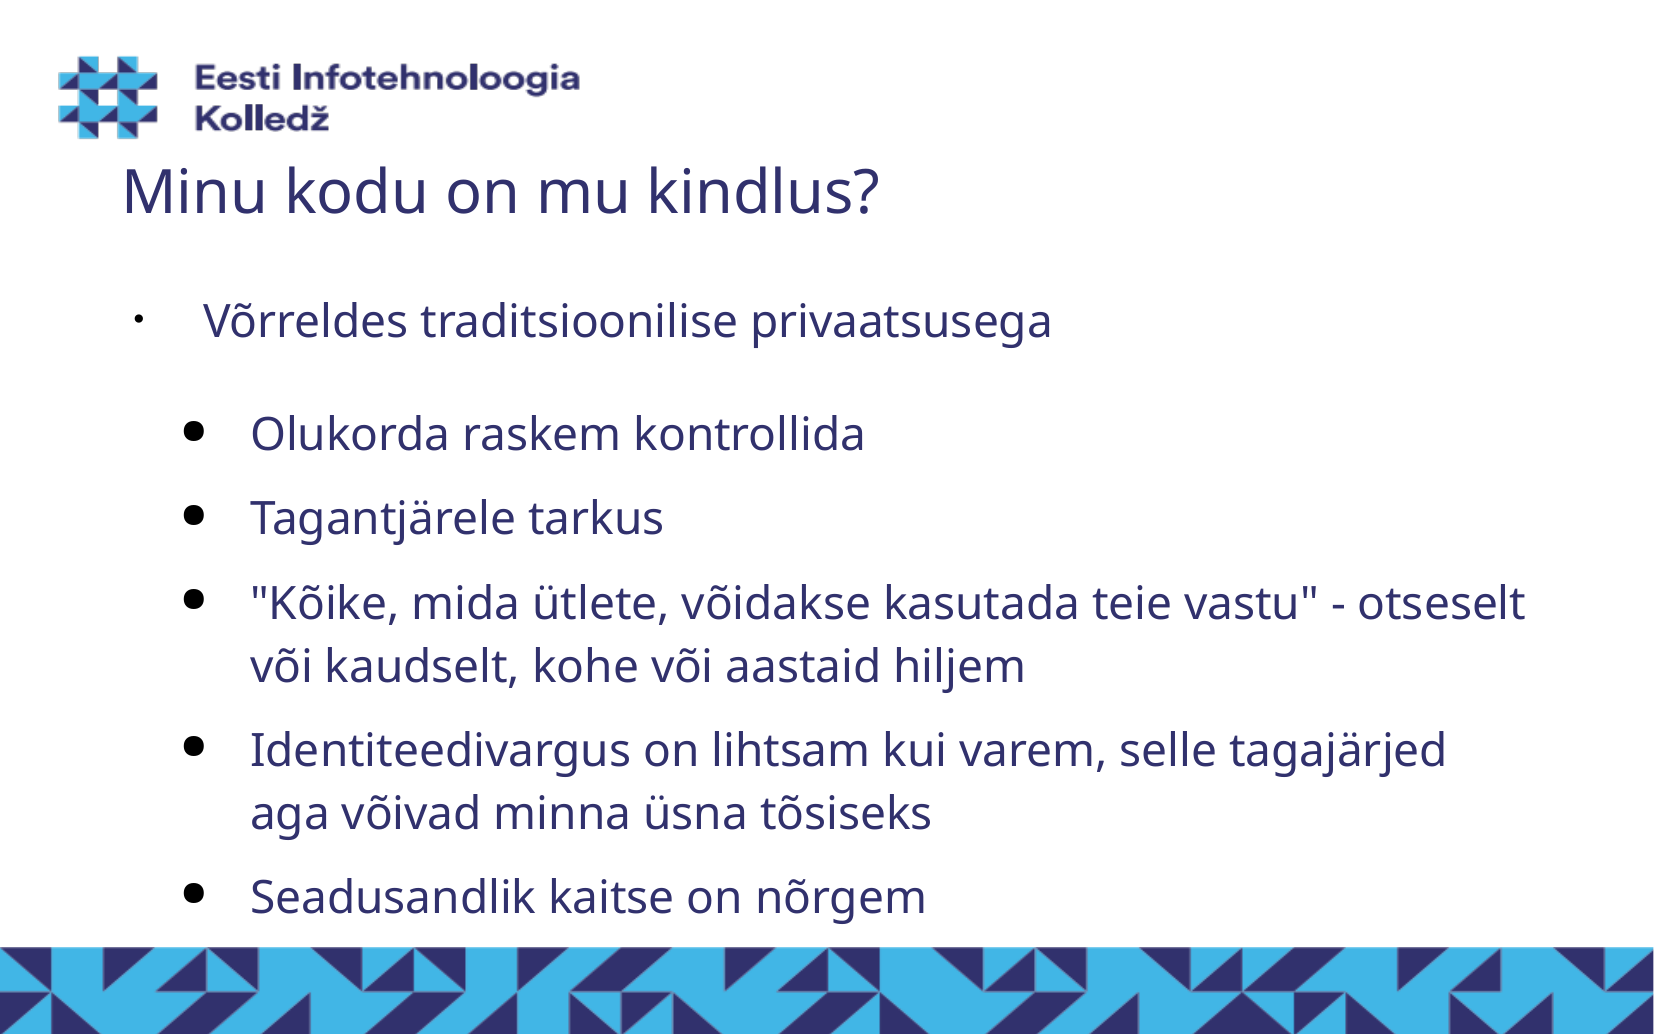

# Minu kodu on mu kindlus?
Võrreldes traditsioonilise privaatsusega
Olukorda raskem kontrollida
Tagantjärele tarkus
"Kõike, mida ütlete, võidakse kasutada teie vastu" - otseselt või kaudselt, kohe või aastaid hiljem
Identiteedivargus on lihtsam kui varem, selle tagajärjed aga võivad minna üsna tõsiseks
Seadusandlik kaitse on nõrgem